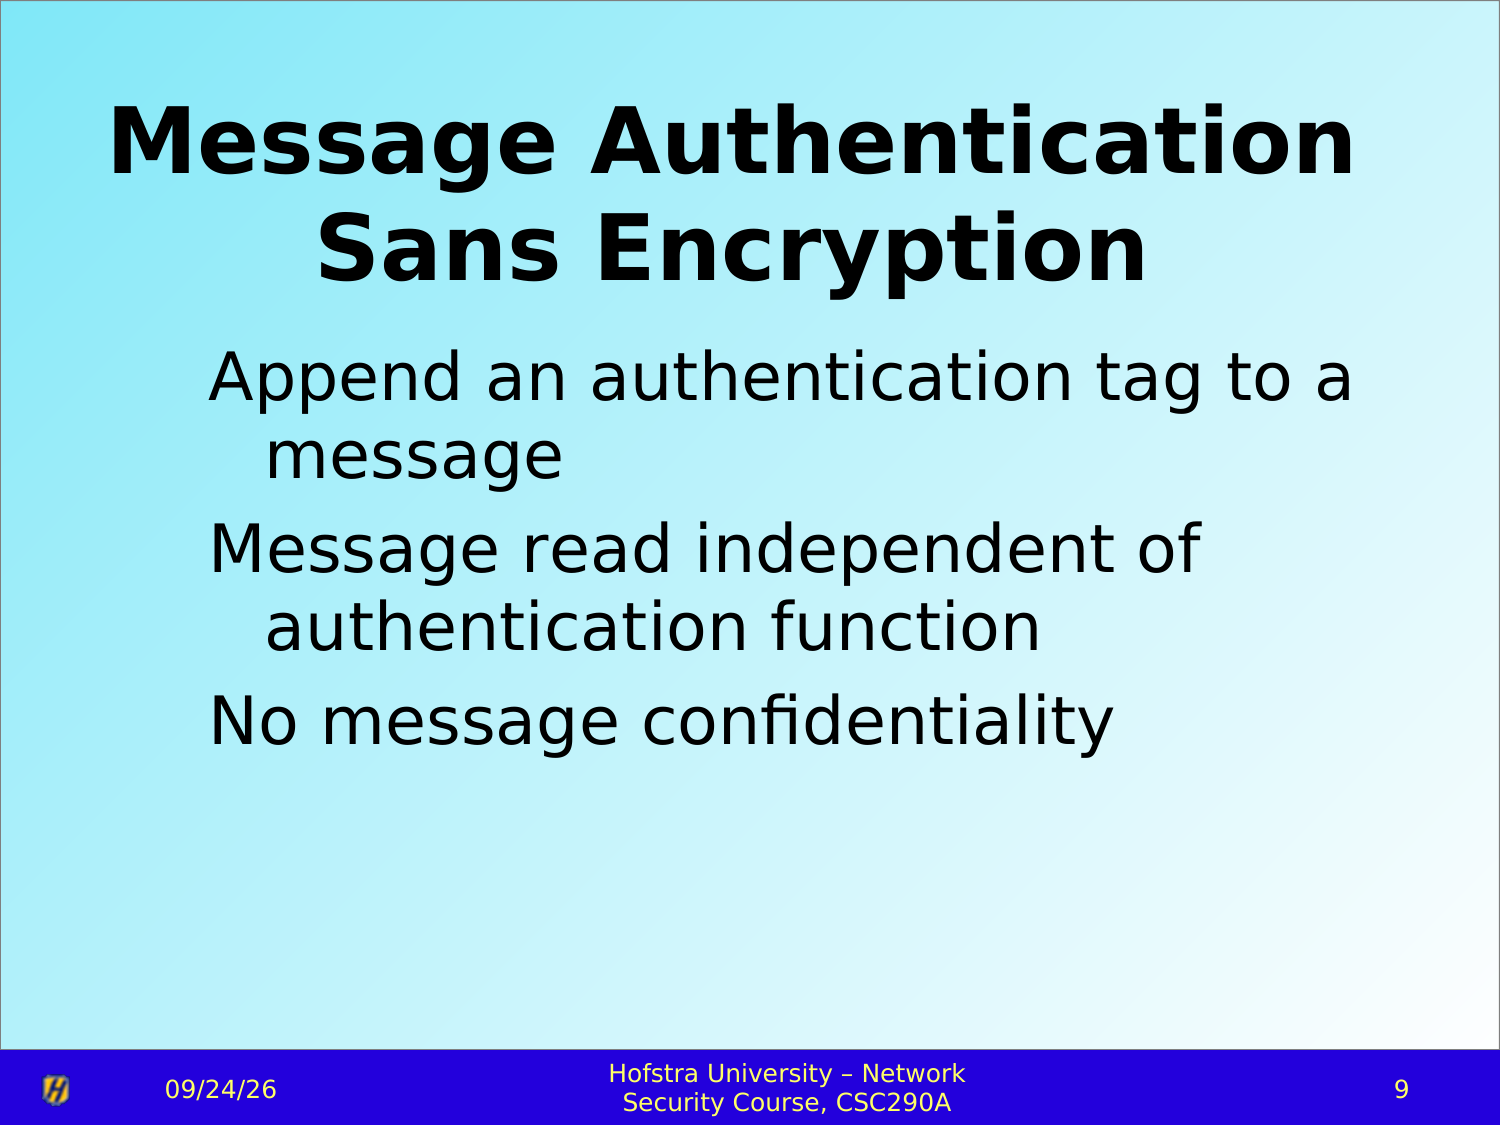

# Message Authentication Sans Encryption
Append an authentication tag to a message
Message read independent of authentication function
No message confidentiality
9